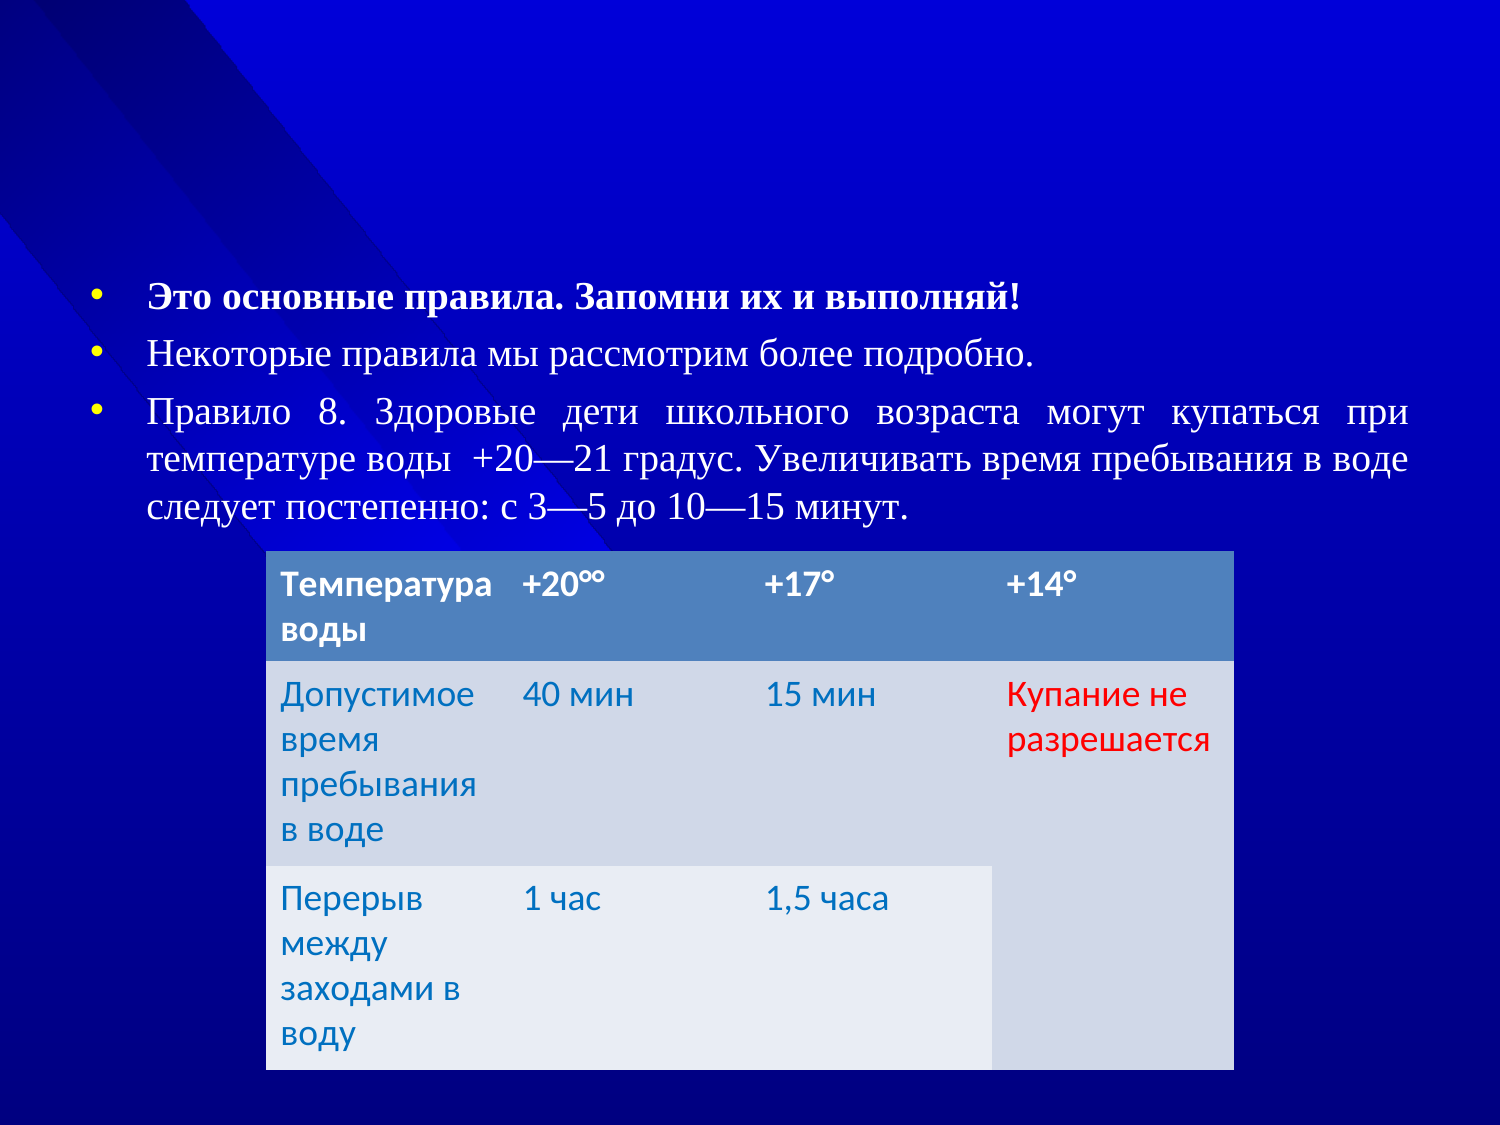

#
Это основные правила. Запомни их и выполняй!
Некоторые правила мы рассмотрим более подробно.
Правило 8. Здоровые дети школьного возраста могут купаться при температуре воды +20—21 градус. Увеличивать время пребывания в воде следует постепенно: с 3—5 до 10—15 минут.
| Температура воды | +20°° | +17° | +14° |
| --- | --- | --- | --- |
| Допустимое время пребывания в воде | 40 мин | 15 мин | Купание не разрешается |
| Перерыв между заходами в воду | 1 час | 1,5 часа | |